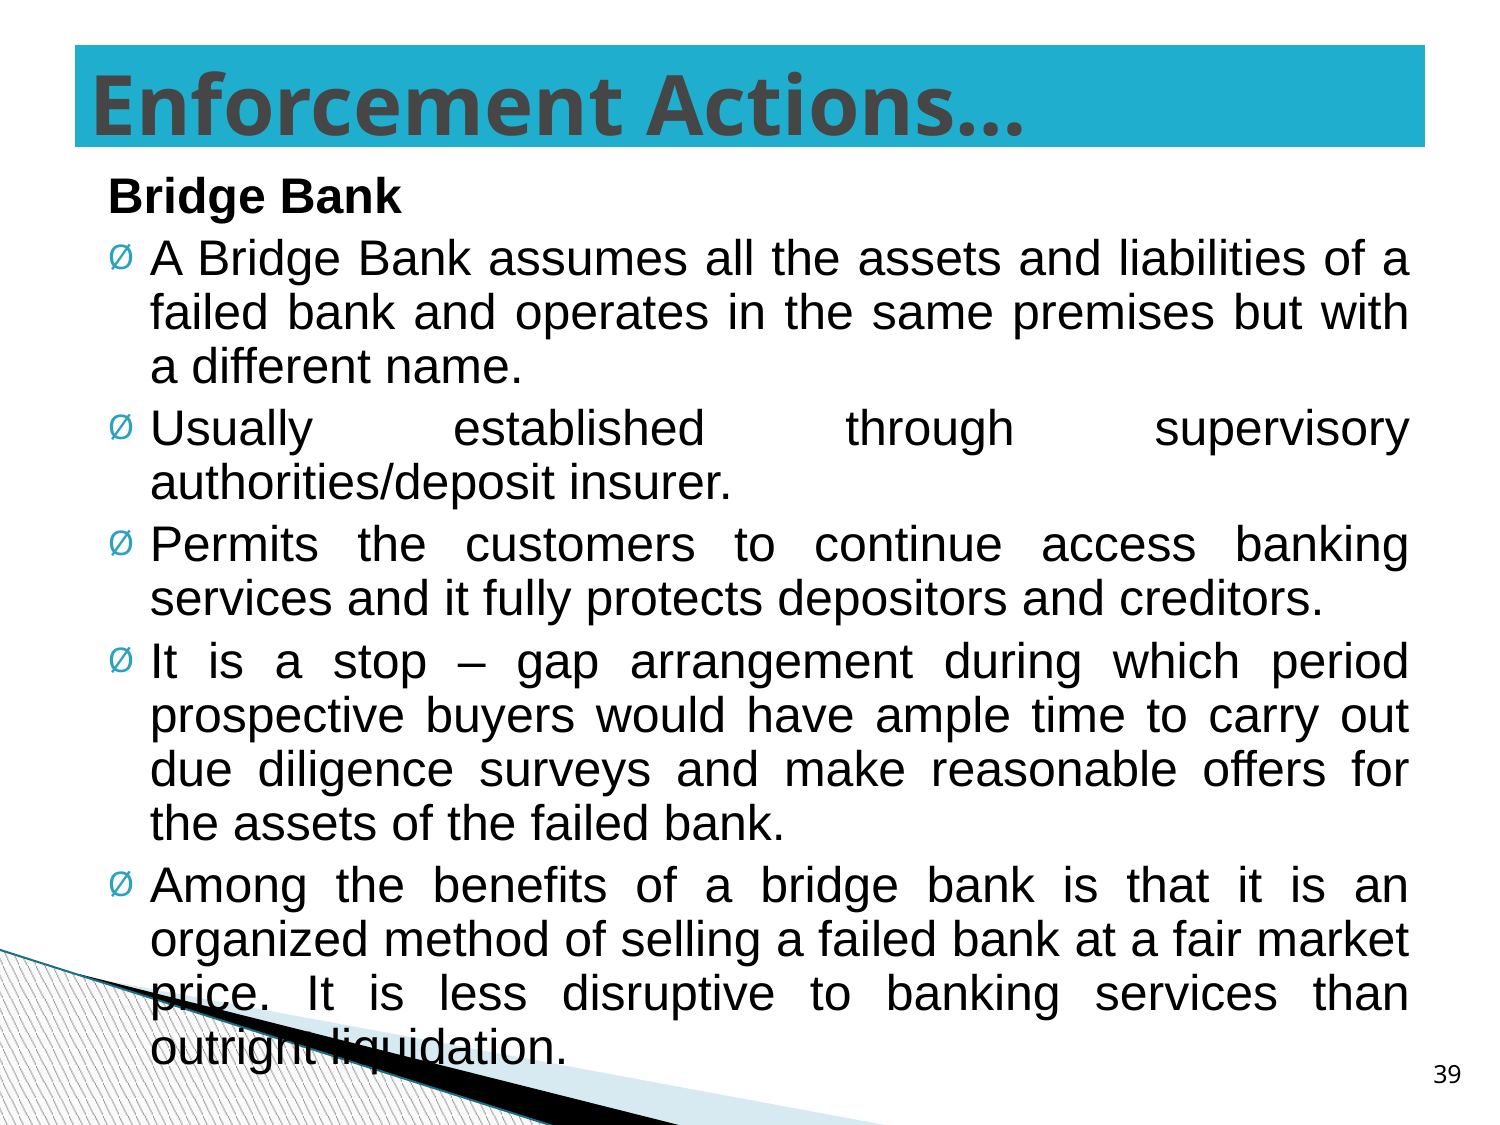

# Enforcement Actions…
Bridge Bank
A Bridge Bank assumes all the assets and liabilities of a failed bank and operates in the same premises but with a different name.
Usually established through supervisory authorities/deposit insurer.
Permits the customers to continue access banking services and it fully protects depositors and creditors.
It is a stop – gap arrangement during which period prospective buyers would have ample time to carry out due diligence surveys and make reasonable offers for the assets of the failed bank.
Among the benefits of a bridge bank is that it is an organized method of selling a failed bank at a fair market price. It is less disruptive to banking services than outright liquidation.